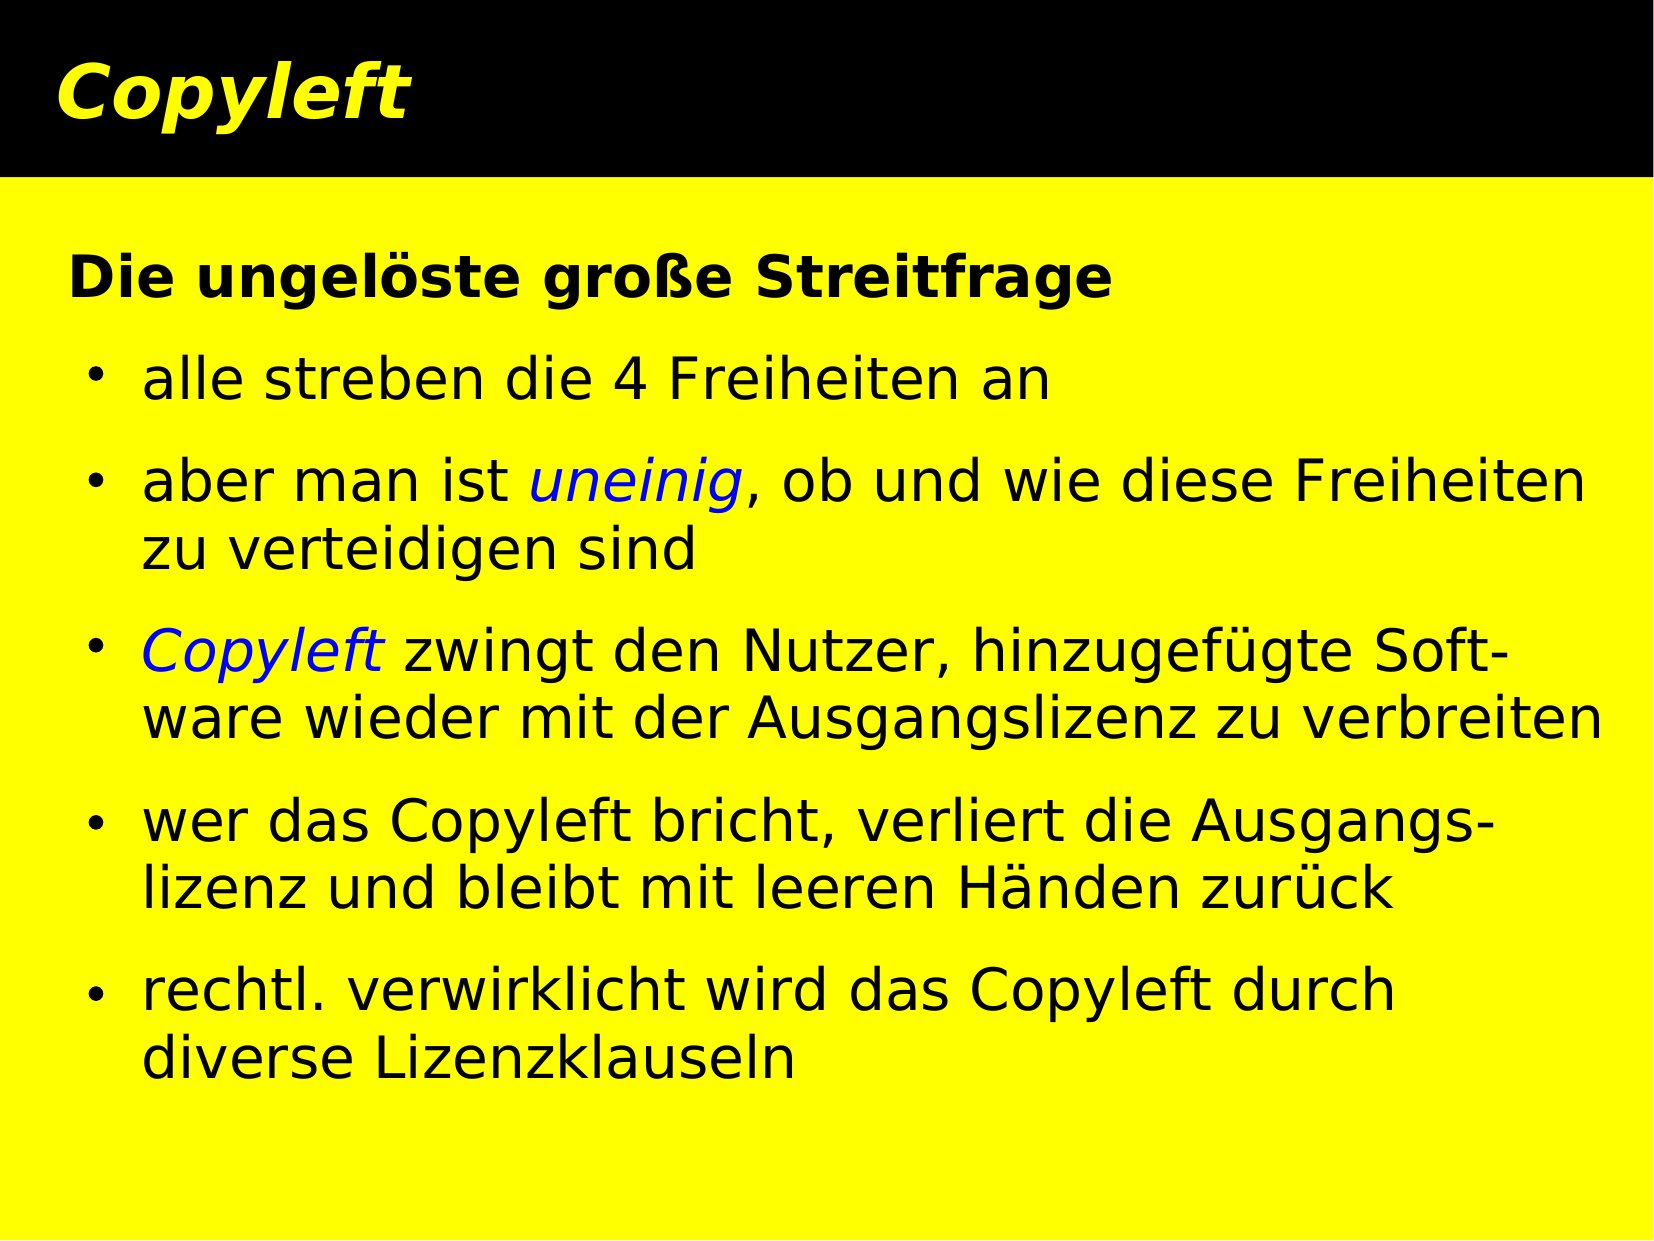

Copyleft
Die ungelöste große Streitfrage
	alle streben die 4 Freiheiten an
	aber man ist uneinig, ob und wie diese Freiheiten
	zu verteidigen sind
	Copyleft zwingt den Nutzer, hinzugefügte Soft-
	ware wieder mit der Ausgangslizenz zu verbreiten
	wer das Copyleft bricht, verliert die Ausgangs-
	lizenz und bleibt mit leeren Händen zurück
	rechtl. verwirklicht wird das Copyleft durch
	diverse Lizenzklauseln